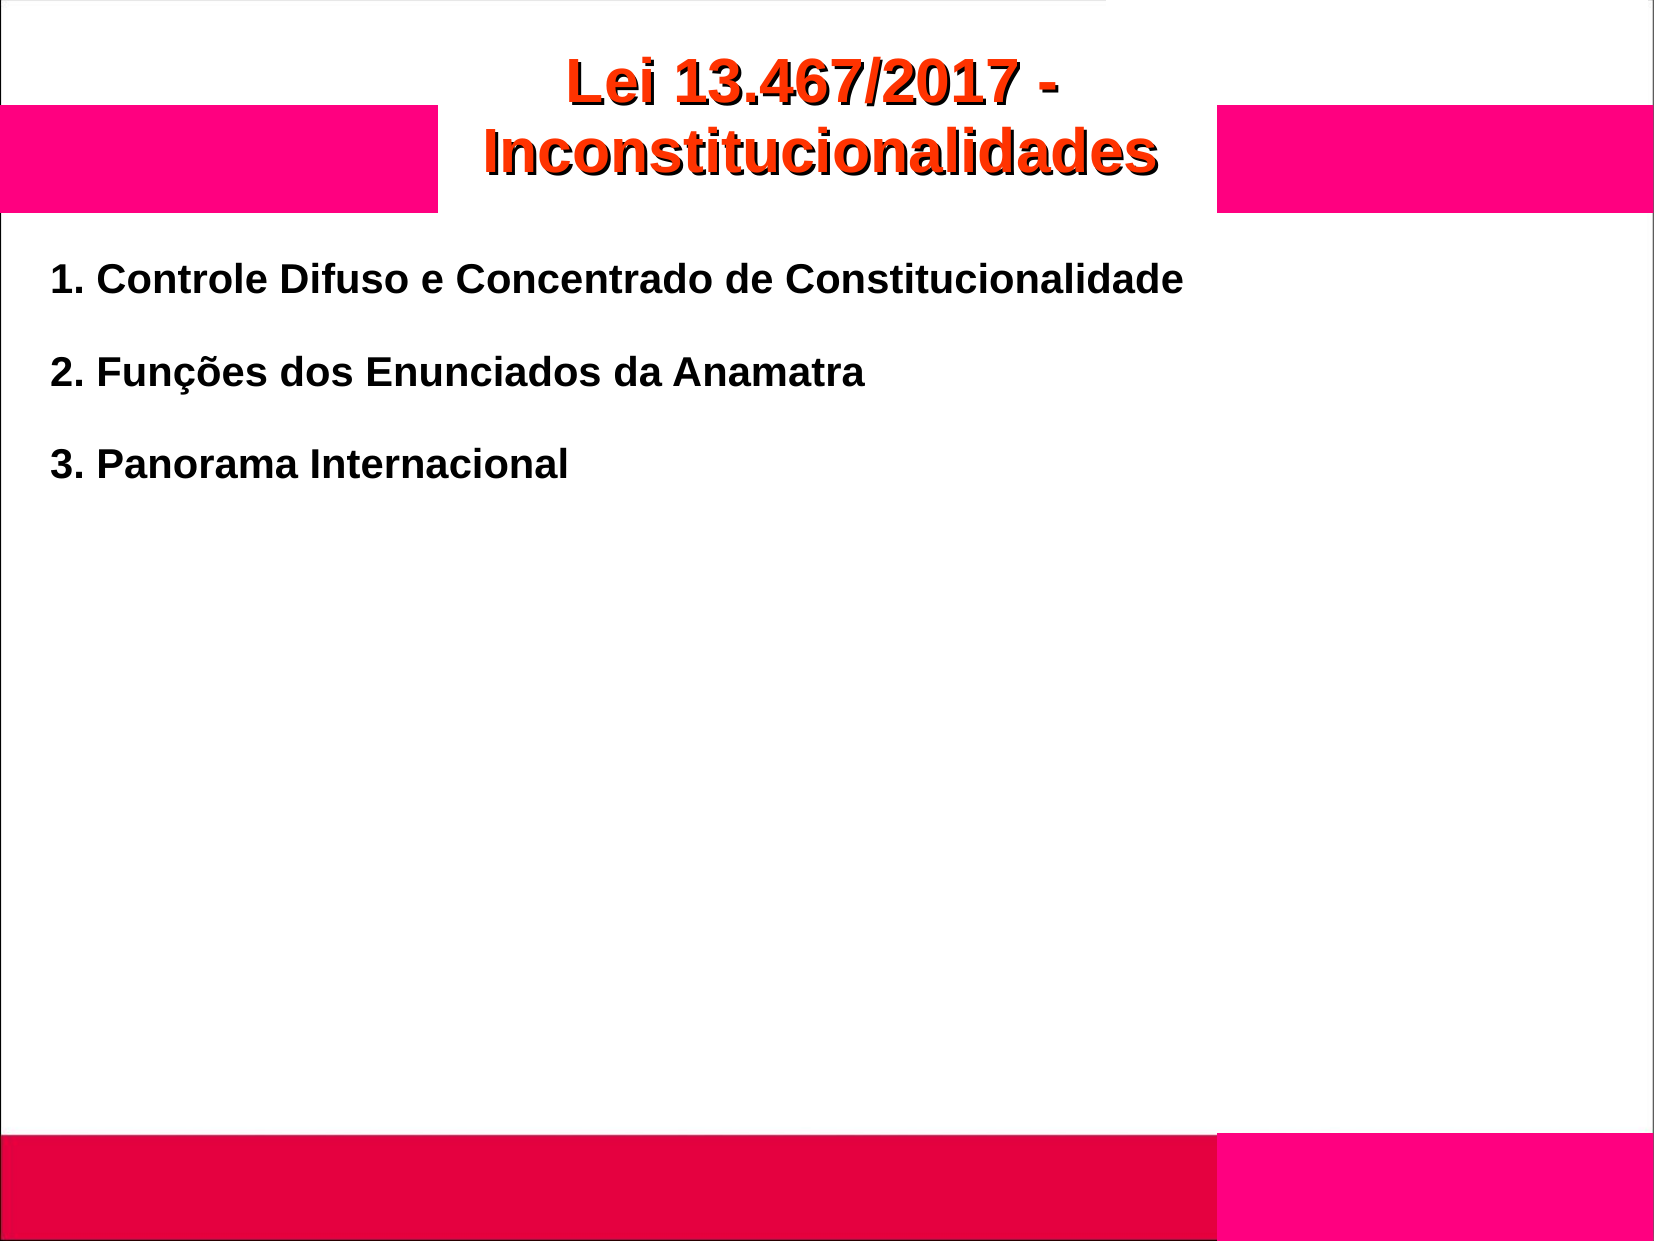

Lei 13.467/2017 -
Inconstitucionalidades
1. Controle Difuso e Concentrado de Constitucionalidade
2. Funções dos Enunciados da Anamatra
3. Panorama Internacional